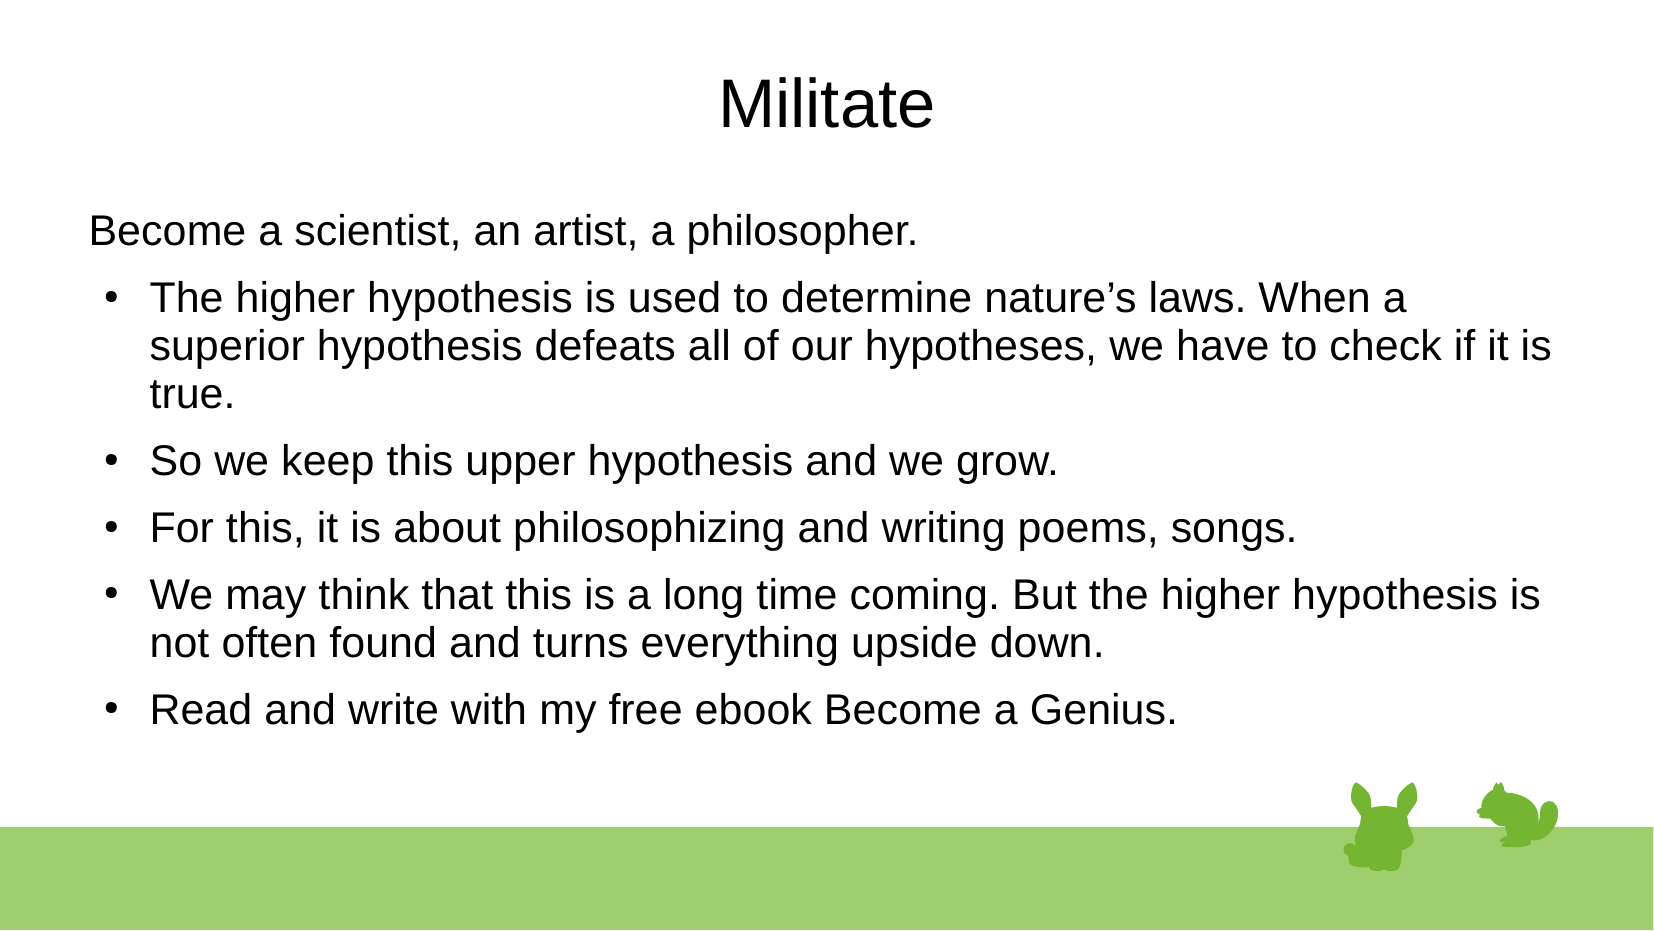

# Militate
Become a scientist, an artist, a philosopher.
The higher hypothesis is used to determine nature’s laws. When a superior hypothesis defeats all of our hypotheses, we have to check if it is true.
So we keep this upper hypothesis and we grow.
For this, it is about philosophizing and writing poems, songs.
We may think that this is a long time coming. But the higher hypothesis is not often found and turns everything upside down.
Read and write with my free ebook Become a Genius.